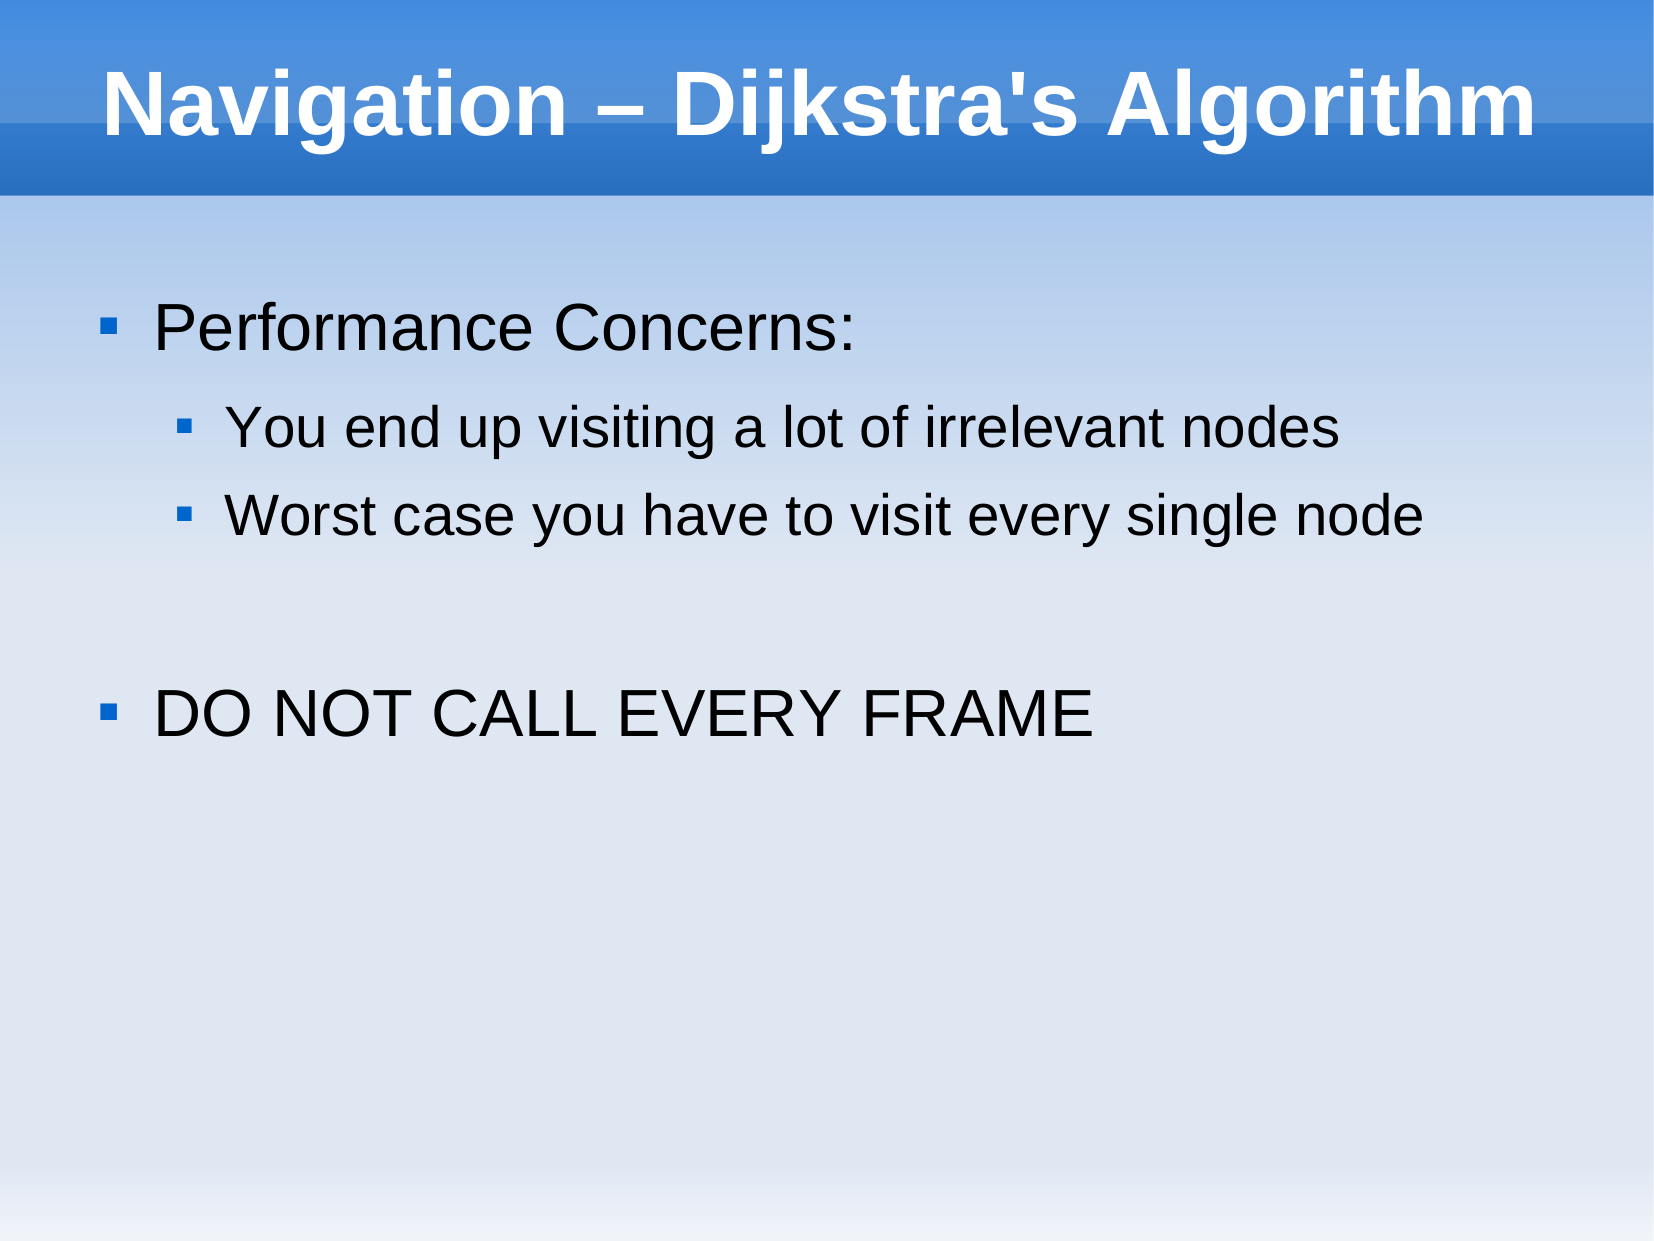

# Navigation – Dijkstra's Algorithm
Performance Concerns:
You end up visiting a lot of irrelevant nodes
Worst case you have to visit every single node
DO NOT CALL EVERY FRAME